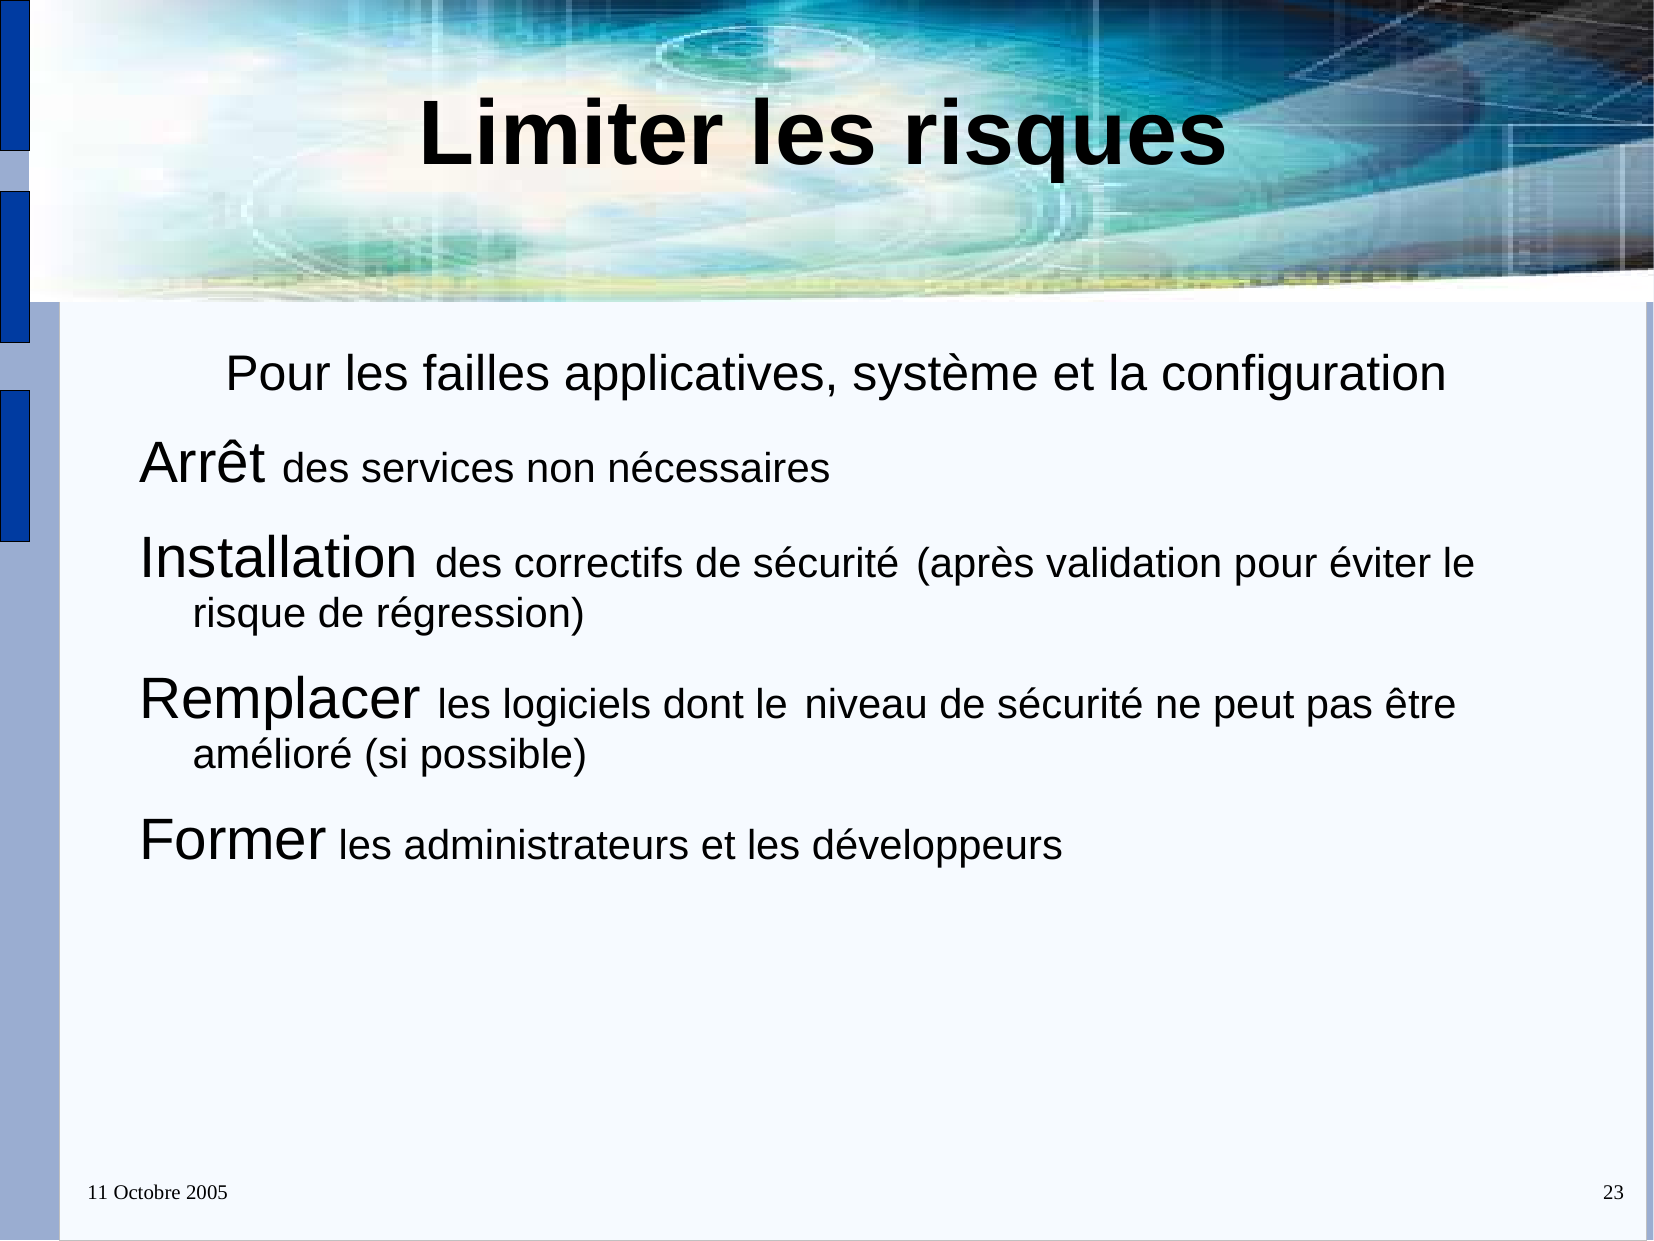

# Limiter les risques
Pour les failles applicatives, système et la configuration
Arrêt des services non nécessaires
Installation des correctifs de sécurité (après validation pour éviter le risque de régression)
Remplacer les logiciels dont le niveau de sécurité ne peut pas être amélioré (si possible)
Former les administrateurs et les développeurs